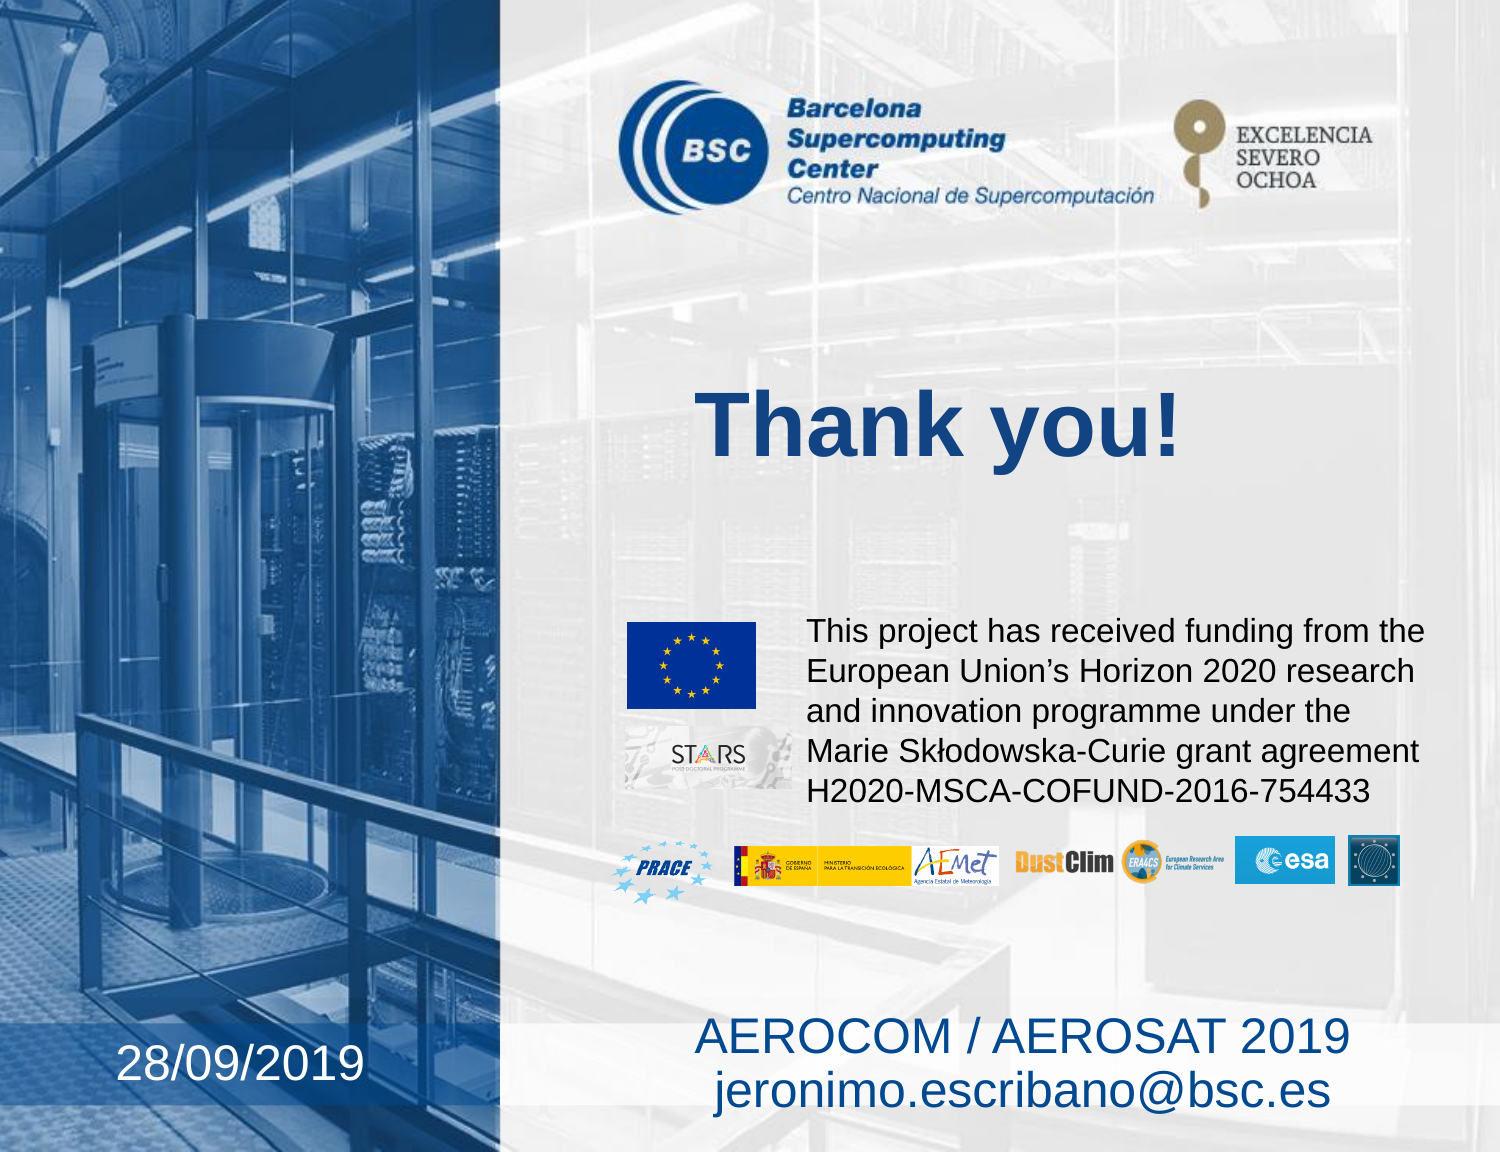

Thank you!
This project has received funding from the European Union’s Horizon 2020 research and innovation programme under the Marie Skłodowska-Curie grant agreement H2020-MSCA-COFUND-2016-754433
28/09/2019
# AEROCOM / AEROSAT 2019
jeronimo.escribano@bsc.es